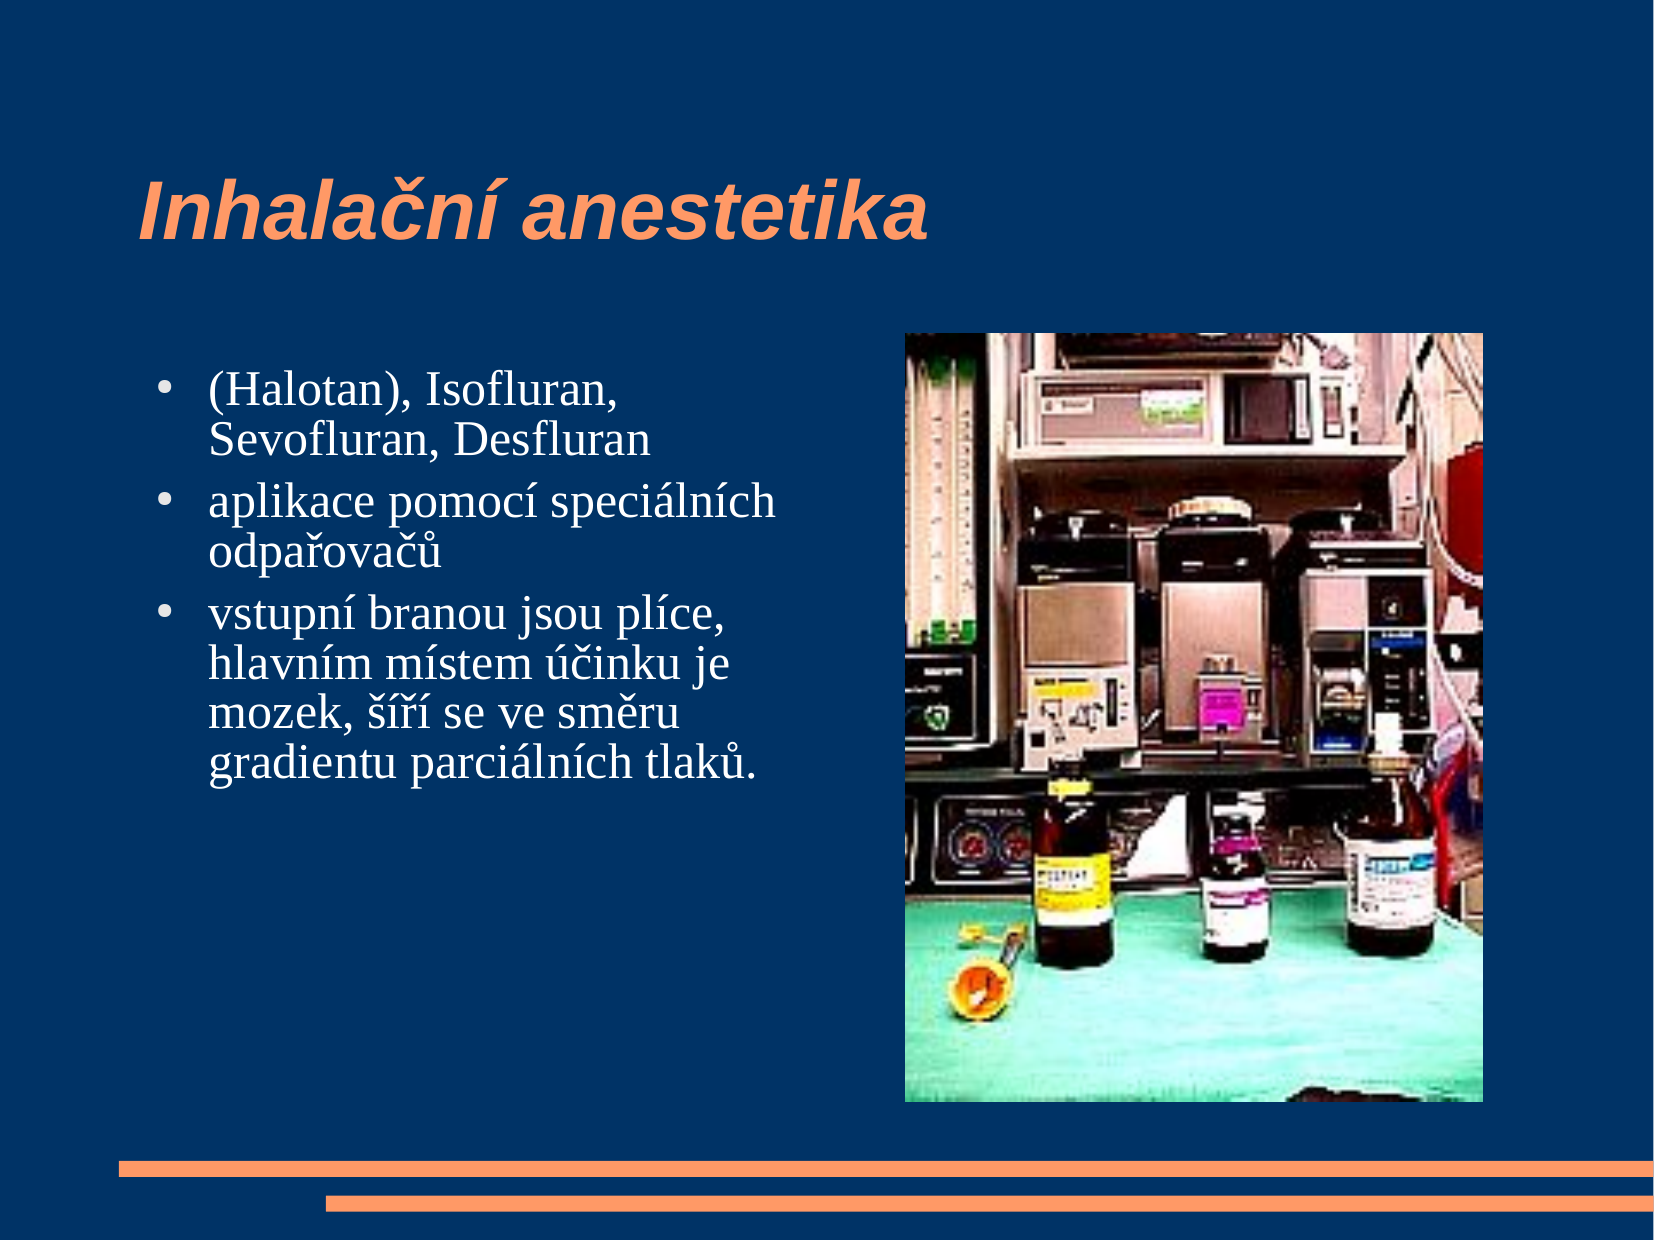

# Inhalační anestetika
(Halotan), Isofluran, Sevofluran, Desfluran
aplikace pomocí speciálních odpařovačů
vstupní branou jsou plíce, hlavním místem účinku je mozek, šíří se ve směru gradientu parciálních tlaků.